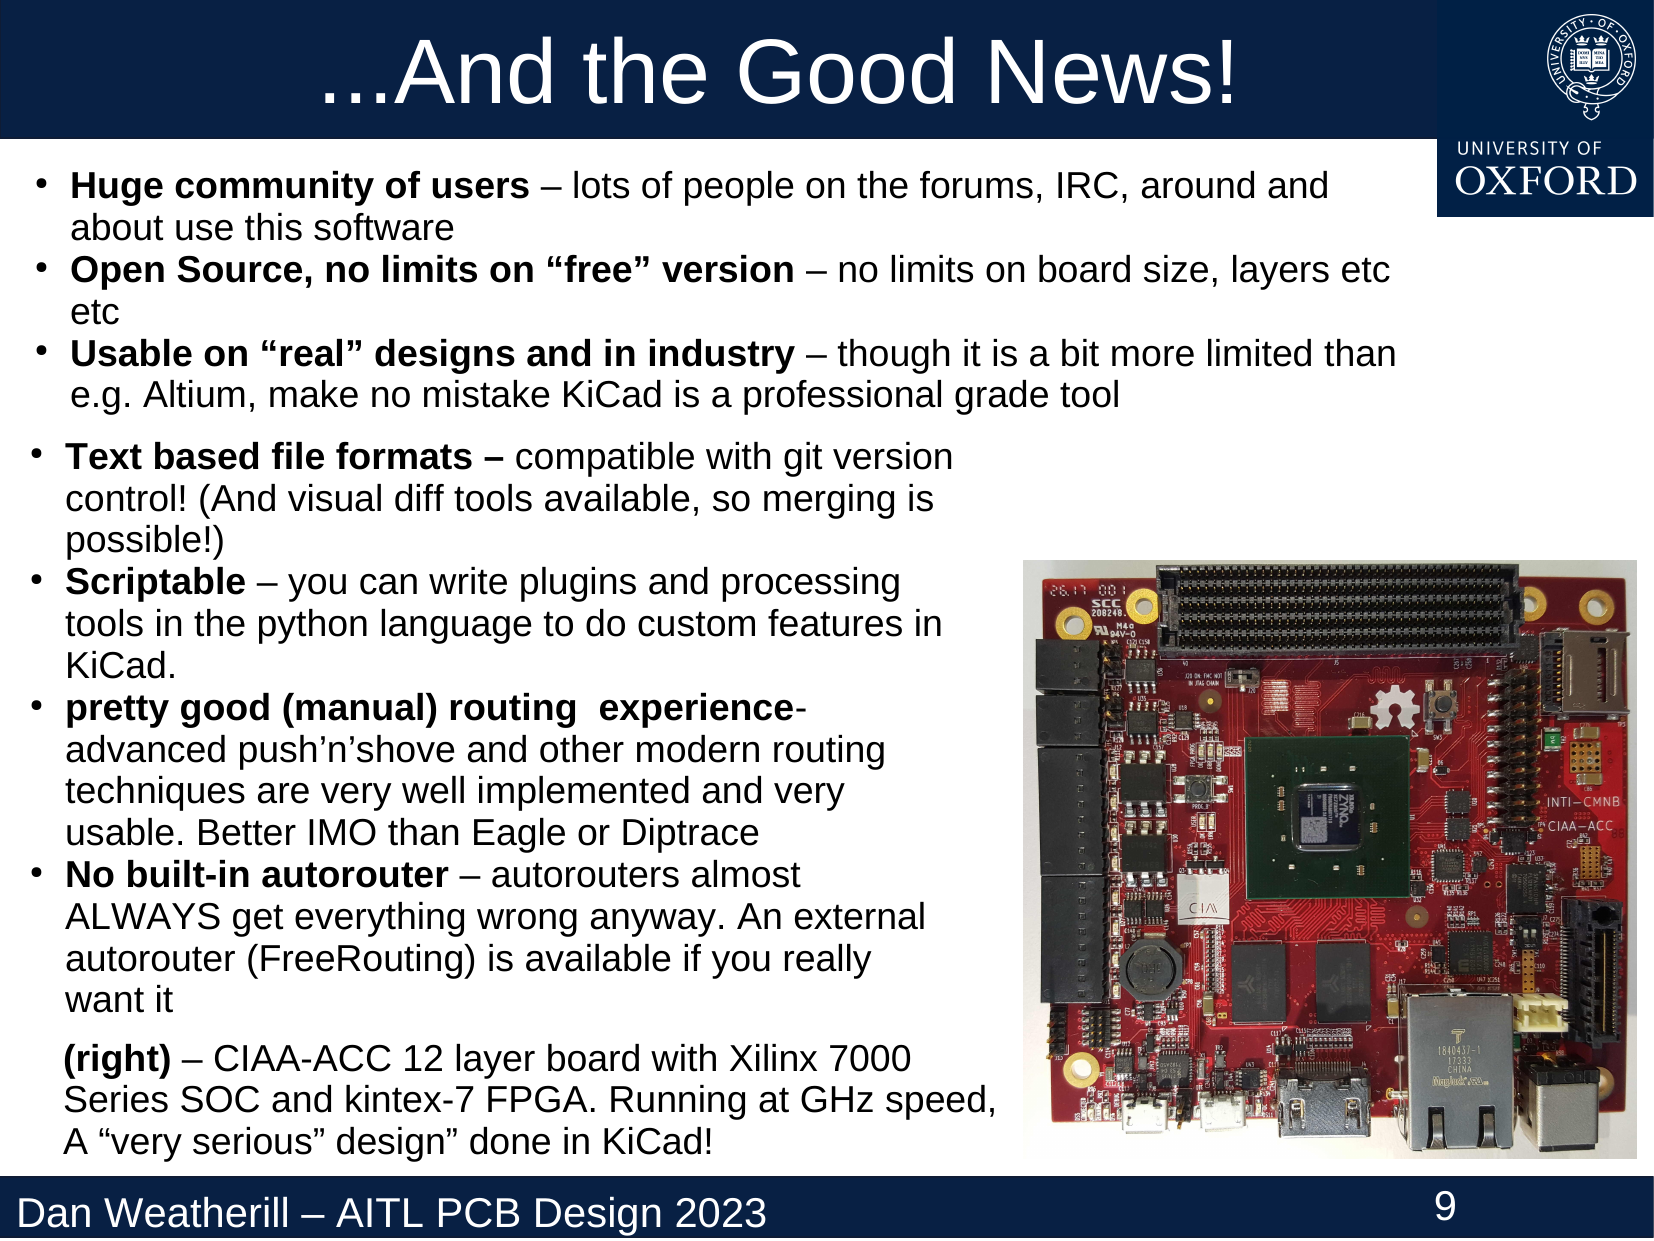

# ...And the Good News!
Huge community of users – lots of people on the forums, IRC, around and about use this software
Open Source, no limits on “free” version – no limits on board size, layers etc etc
Usable on “real” designs and in industry – though it is a bit more limited than e.g. Altium, make no mistake KiCad is a professional grade tool
Text based file formats – compatible with git version control! (And visual diff tools available, so merging is possible!)
Scriptable – you can write plugins and processing tools in the python language to do custom features in KiCad.
pretty good (manual) routing experience- advanced push’n’shove and other modern routing techniques are very well implemented and very usable. Better IMO than Eagle or Diptrace
No built-in autorouter – autorouters almost ALWAYS get everything wrong anyway. An external autorouter (FreeRouting) is available if you really want it
(right) – CIAA-ACC 12 layer board with Xilinx 7000
Series SOC and kintex-7 FPGA. Running at GHz speed,
A “very serious” design” done in KiCad!